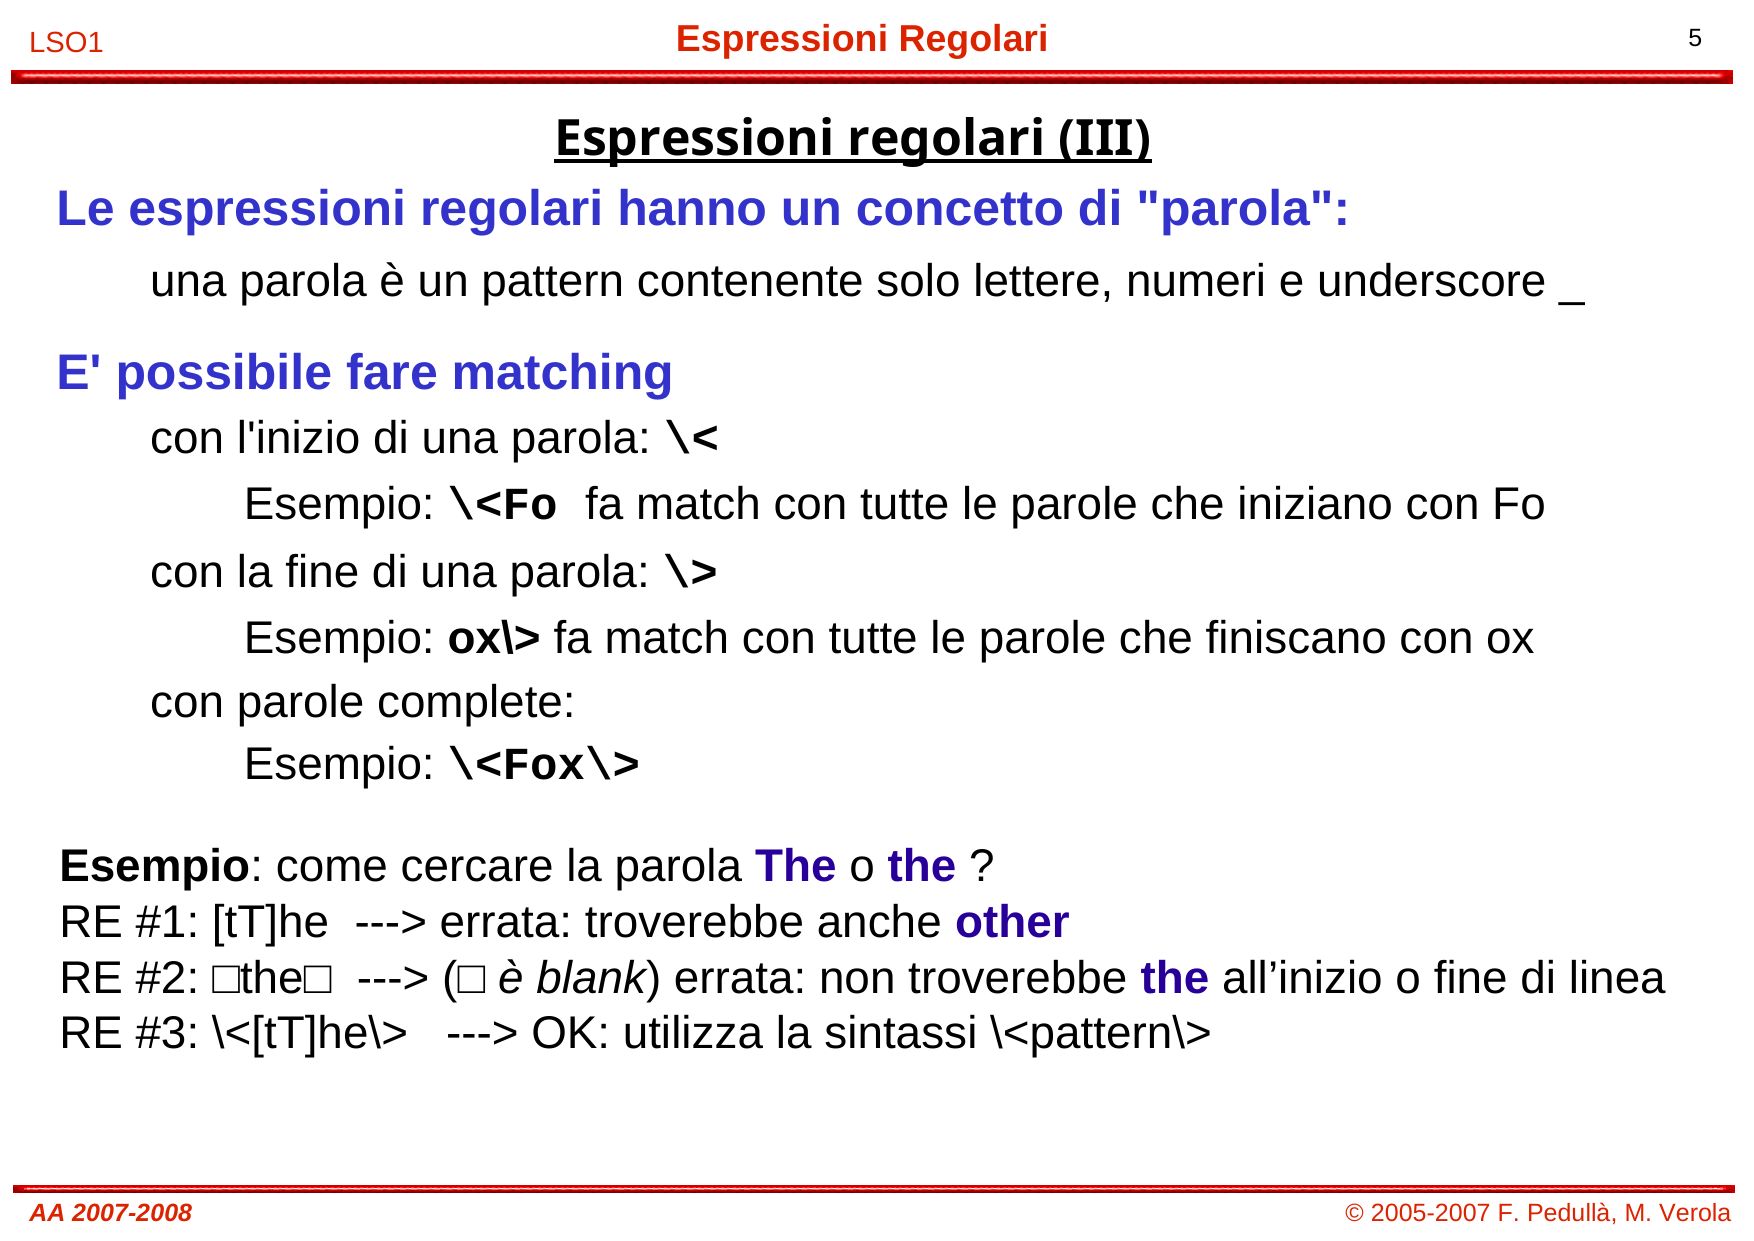

# Espressioni regolari (III)
Le espressioni regolari hanno un concetto di "parola":
una parola è un pattern contenente solo lettere, numeri e underscore _
E' possibile fare matching
con l'inizio di una parola: \<
Esempio: \<Fo fa match con tutte le parole che iniziano con Fo
con la fine di una parola: \>
Esempio: ox\> fa match con tutte le parole che finiscano con ox
con parole complete:
Esempio: \<Fox\>
Esempio: come cercare la parola The o the ?
RE #1: [tT]he ---> errata: troverebbe anche other
RE #2: □the□ ---> (□ è blank) errata: non troverebbe the all’inizio o fine di linea
RE #3: \<[tT]he\> ---> OK: utilizza la sintassi \<pattern\>